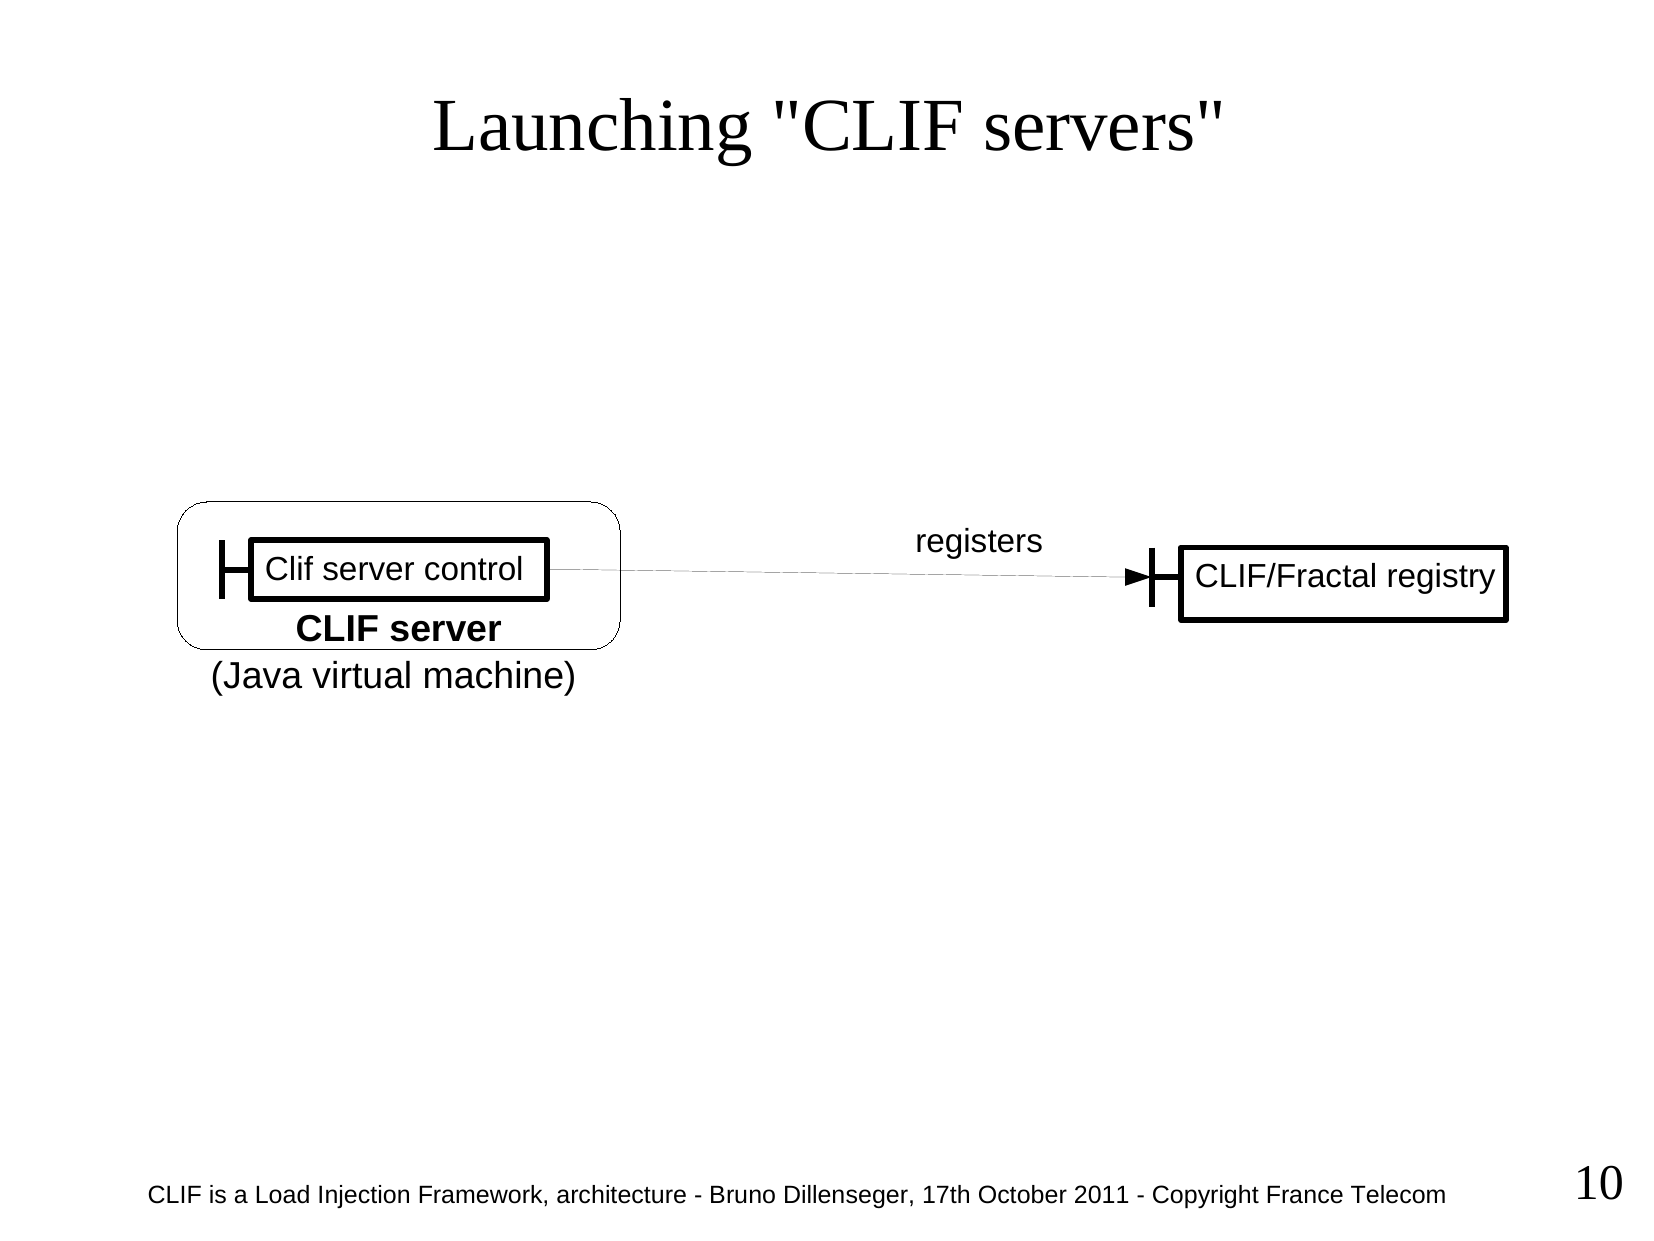

# Launching "CLIF servers"
registers
Clif server control
CLIF/Fractal registry
CLIF server
(Java virtual machine)